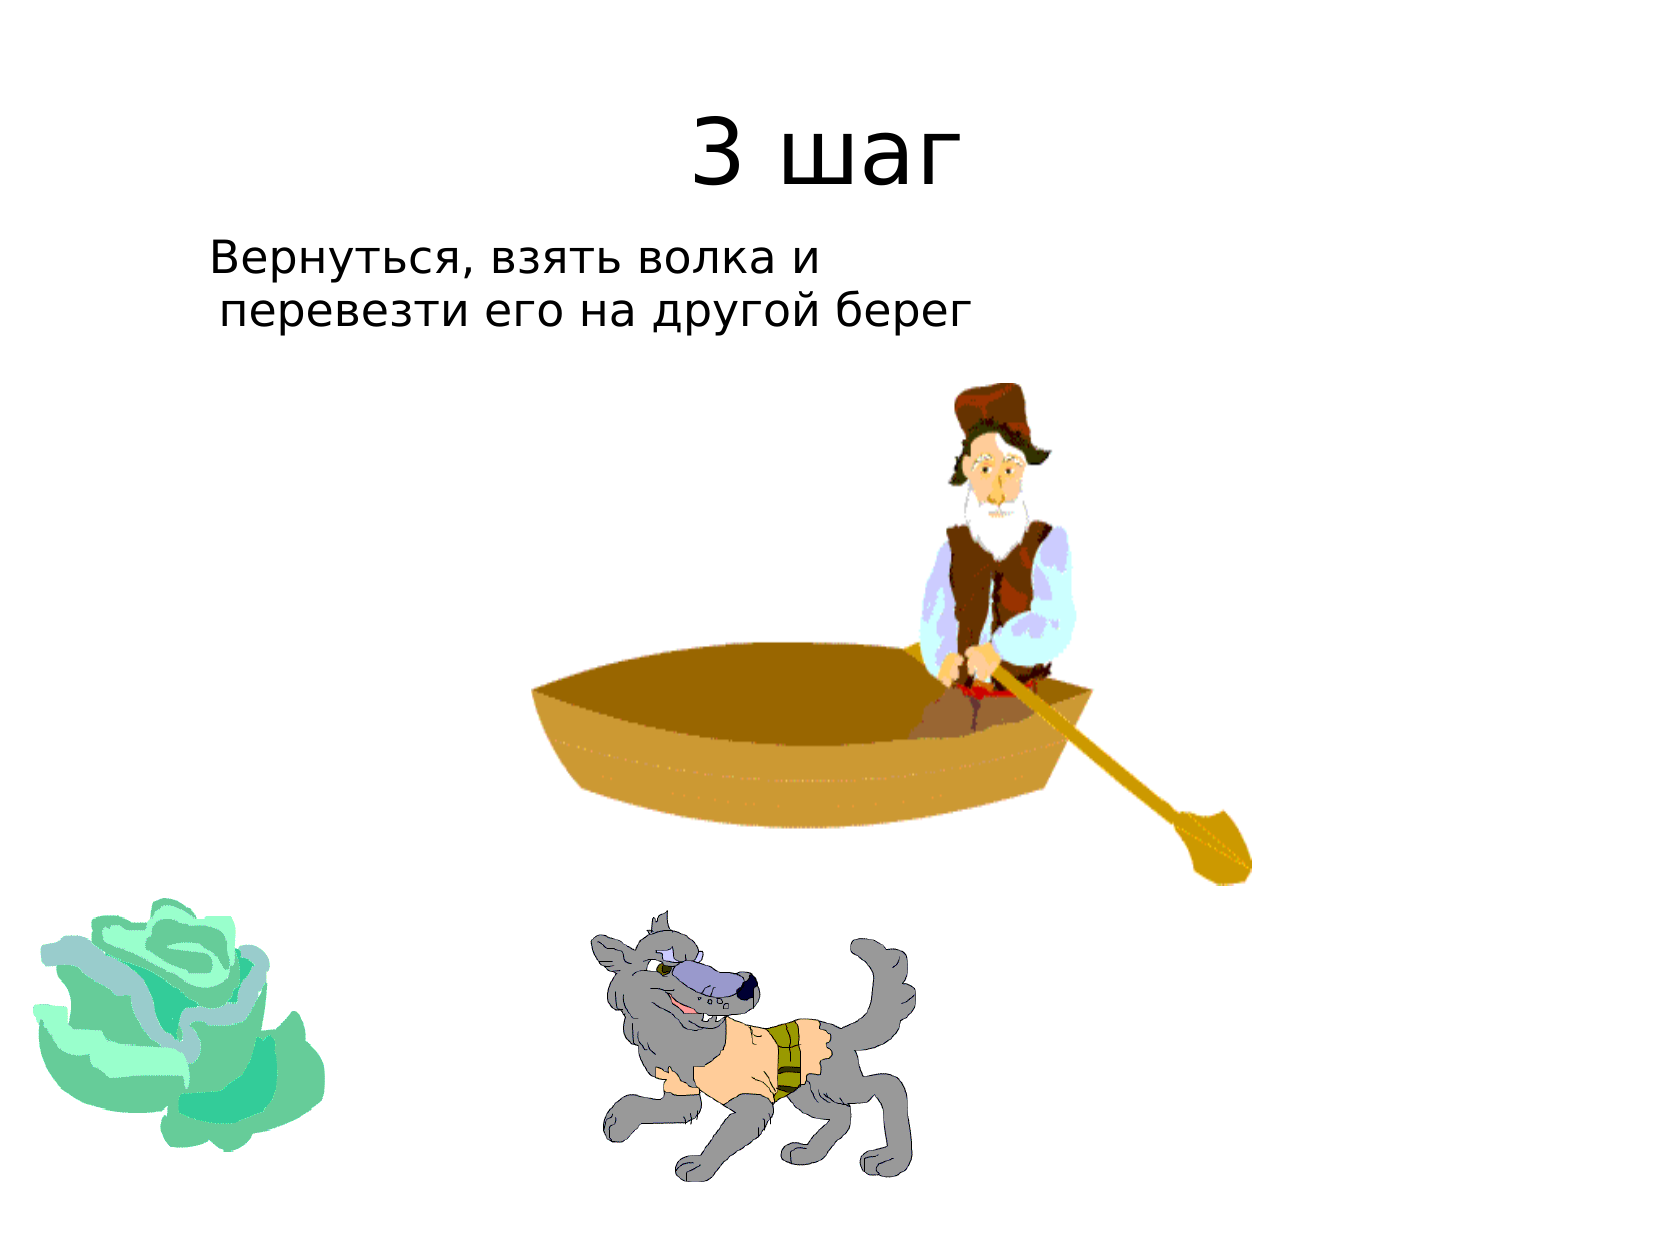

3 шаг
# Вернуться, взять волка и перевезти его на другой берег